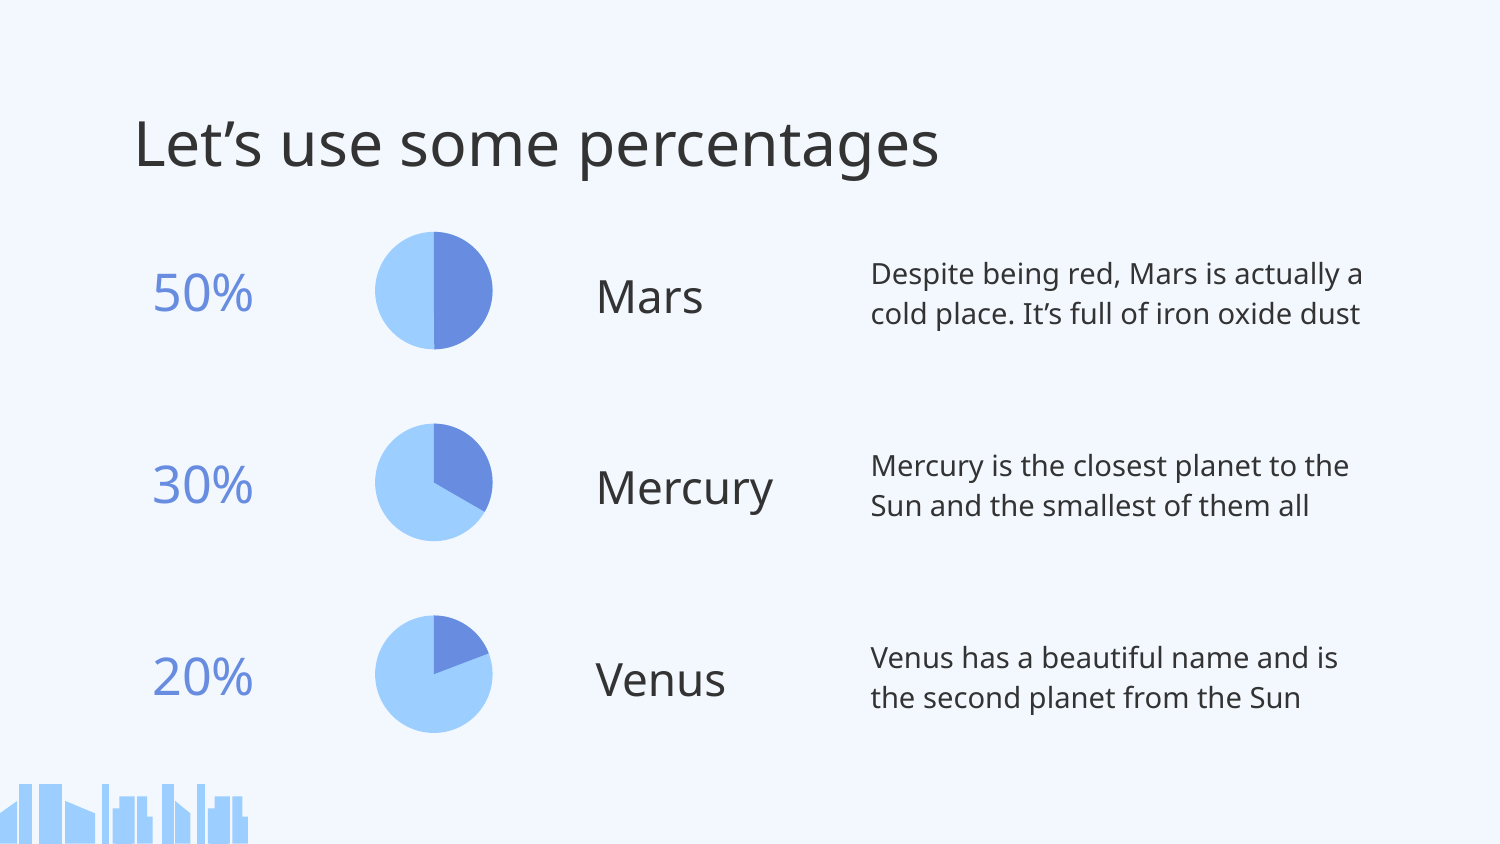

# Let’s use some percentages
Despite being red, Mars is actually a cold place. It’s full of iron oxide dust
Mars
50%
Mercury is the closest planet to the Sun and the smallest of them all
Mercury
30%
Venus has a beautiful name and is the second planet from the Sun
Venus
20%